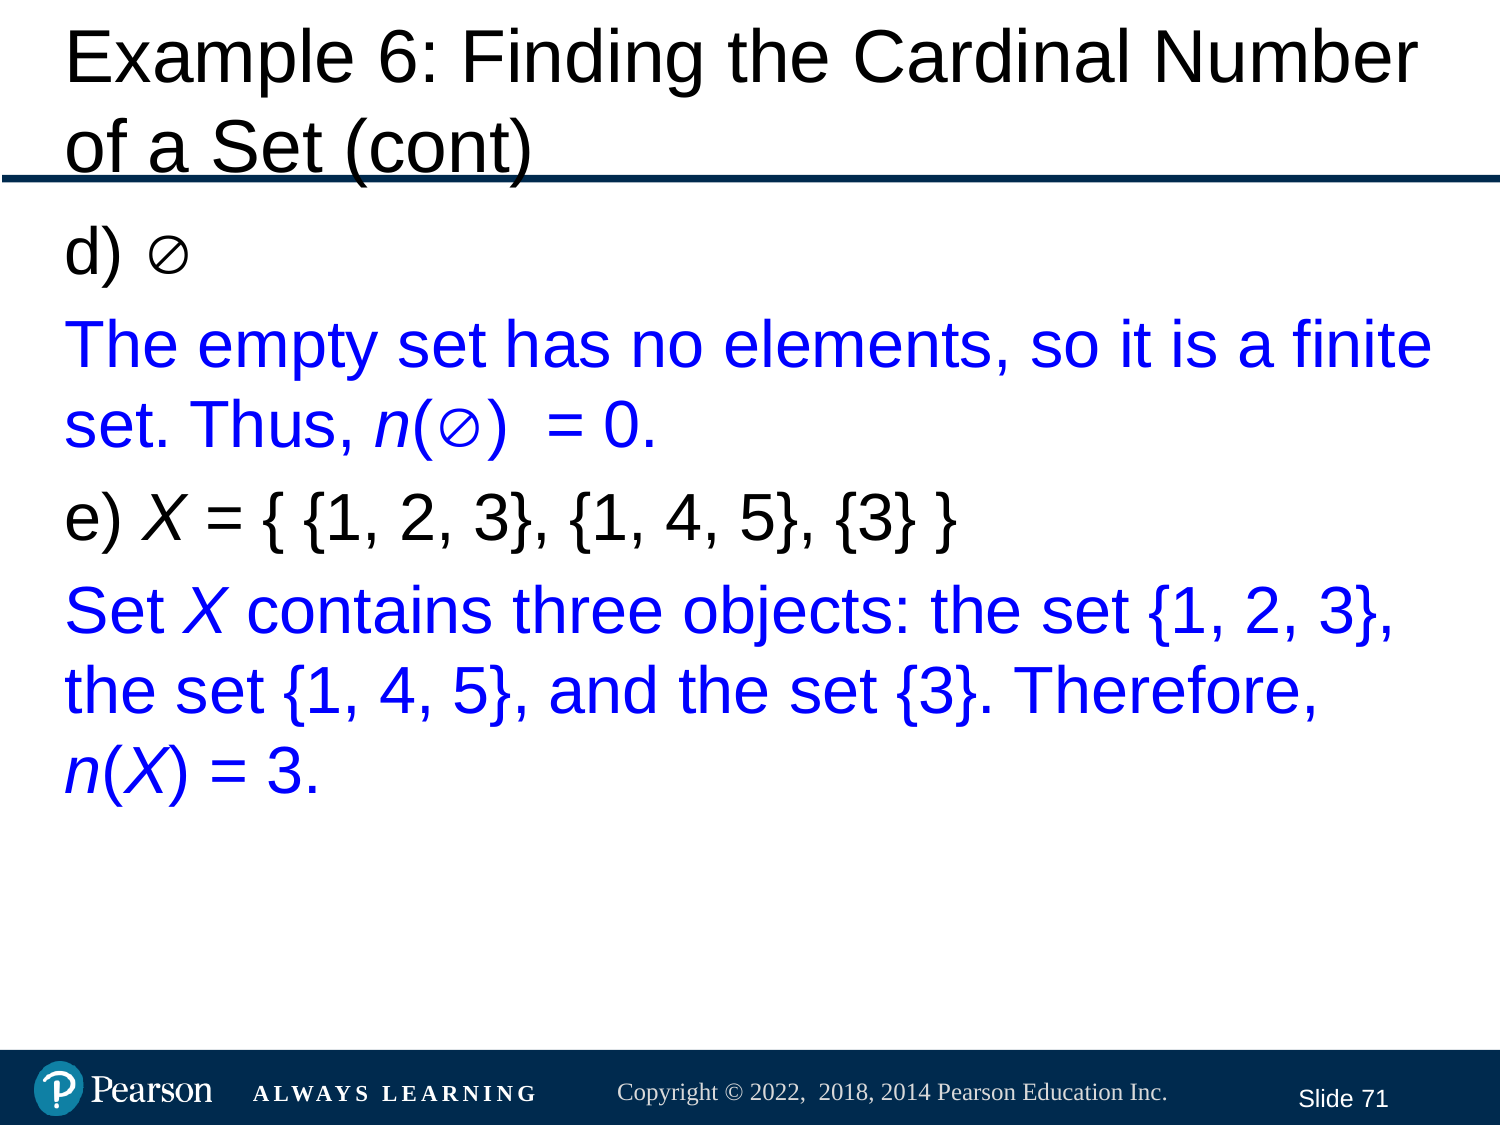

# Example 6: Finding the Cardinal Number of a Set (cont)
d) 
The empty set has no elements, so it is a finite set. Thus, n() = 0.
e) X = { {1, 2, 3}, {1, 4, 5}, {3} }
Set X contains three objects: the set {1, 2, 3}, the set {1, 4, 5}, and the set {3}. Therefore, n(X) = 3.